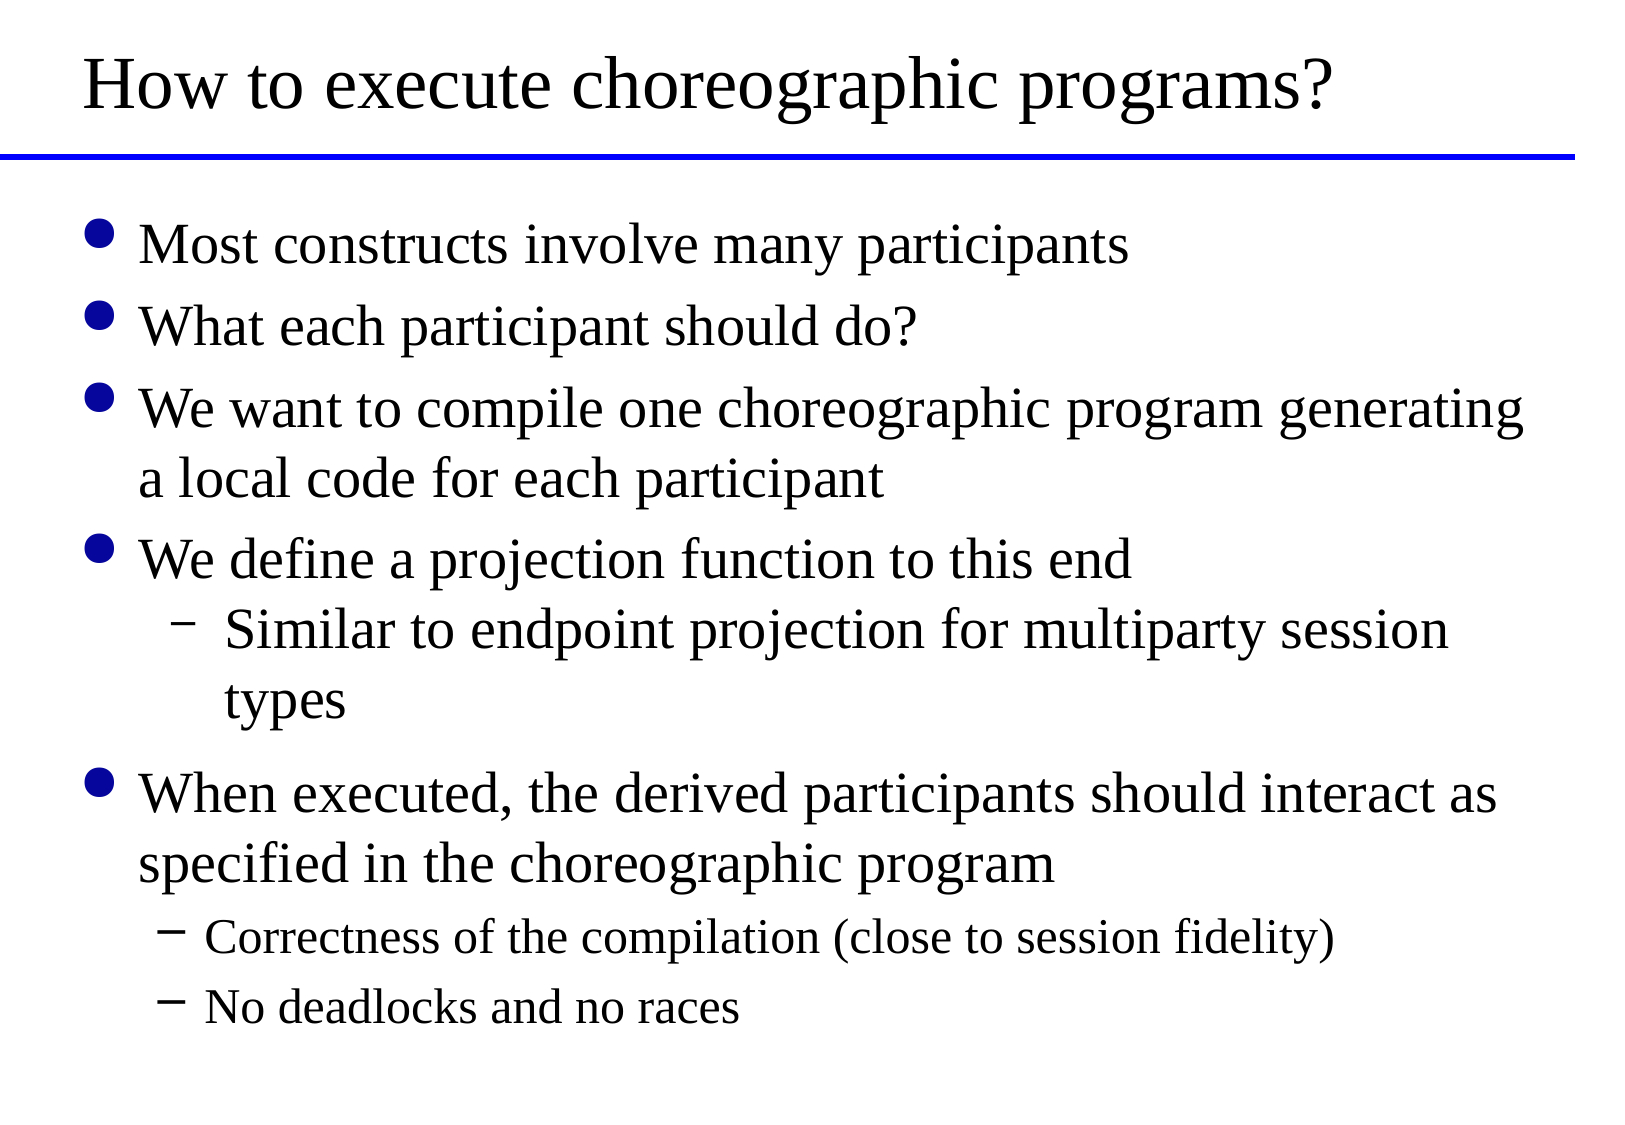

# How to execute choreographic programs?
Most constructs involve many participants
What each participant should do?
We want to compile one choreographic program generating a local code for each participant
We define a projection function to this end
Similar to endpoint projection for multiparty session types
When executed, the derived participants should interact as specified in the choreographic program
Correctness of the compilation (close to session fidelity)
No deadlocks and no races